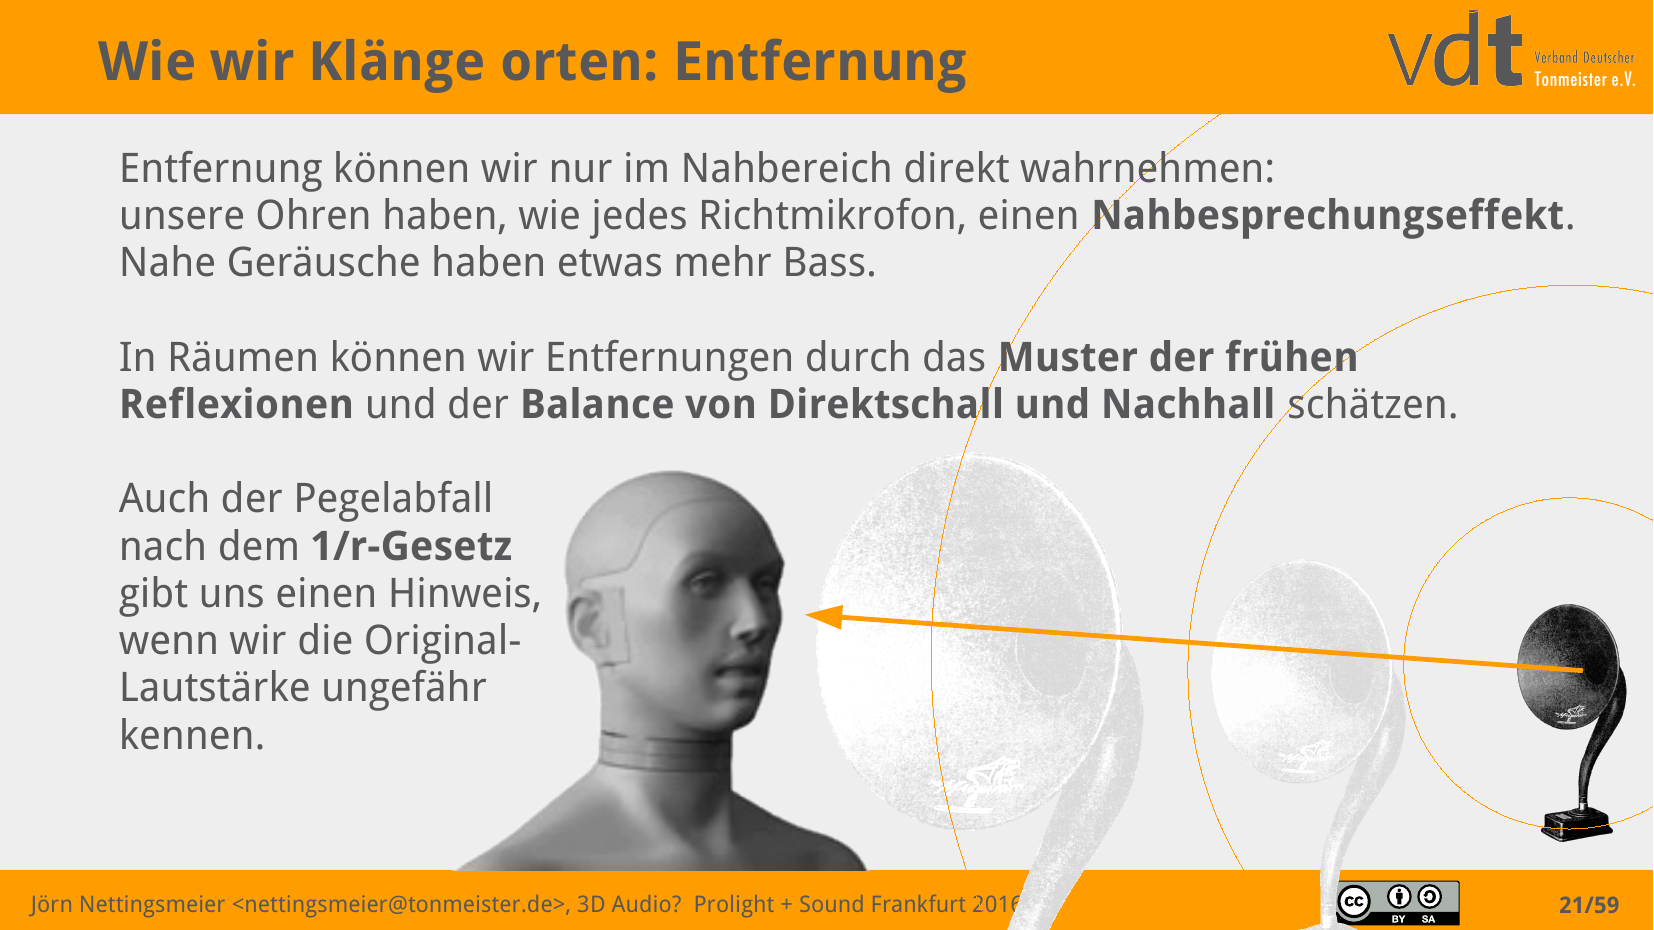

# Wie wir Klänge orten: Entfernung
Entfernung können wir nur im Nahbereich direkt wahrnehmen:
unsere Ohren haben, wie jedes Richtmikrofon, einen Nahbesprechungseffekt.
Nahe Geräusche haben etwas mehr Bass.
In Räumen können wir Entfernungen durch das Muster der frühen Reflexionen und der Balance von Direktschall und Nachhall schätzen.
Auch der Pegelabfall
nach dem 1/r-Gesetz
gibt uns einen Hinweis,
wenn wir die Original-
Lautstärke ungefähr
kennen.